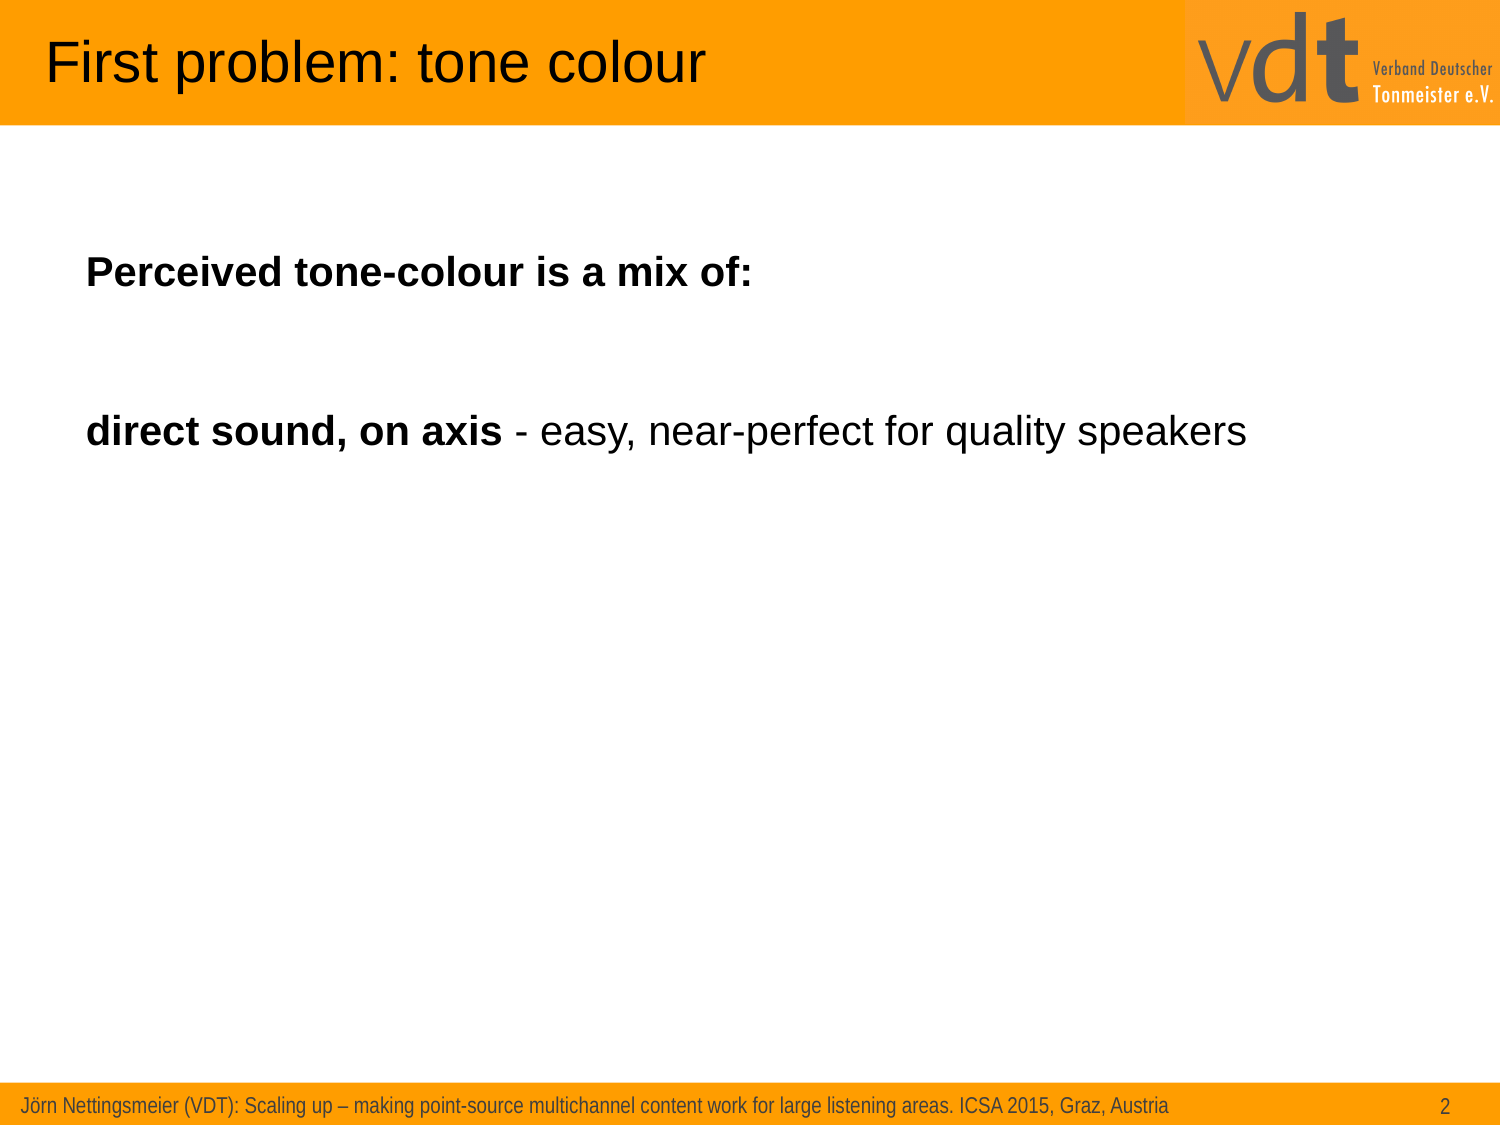

First problem: tone colour
# Perceived tone-colour is a mix of:
direct sound, on axis - easy, near-perfect for quality speakers